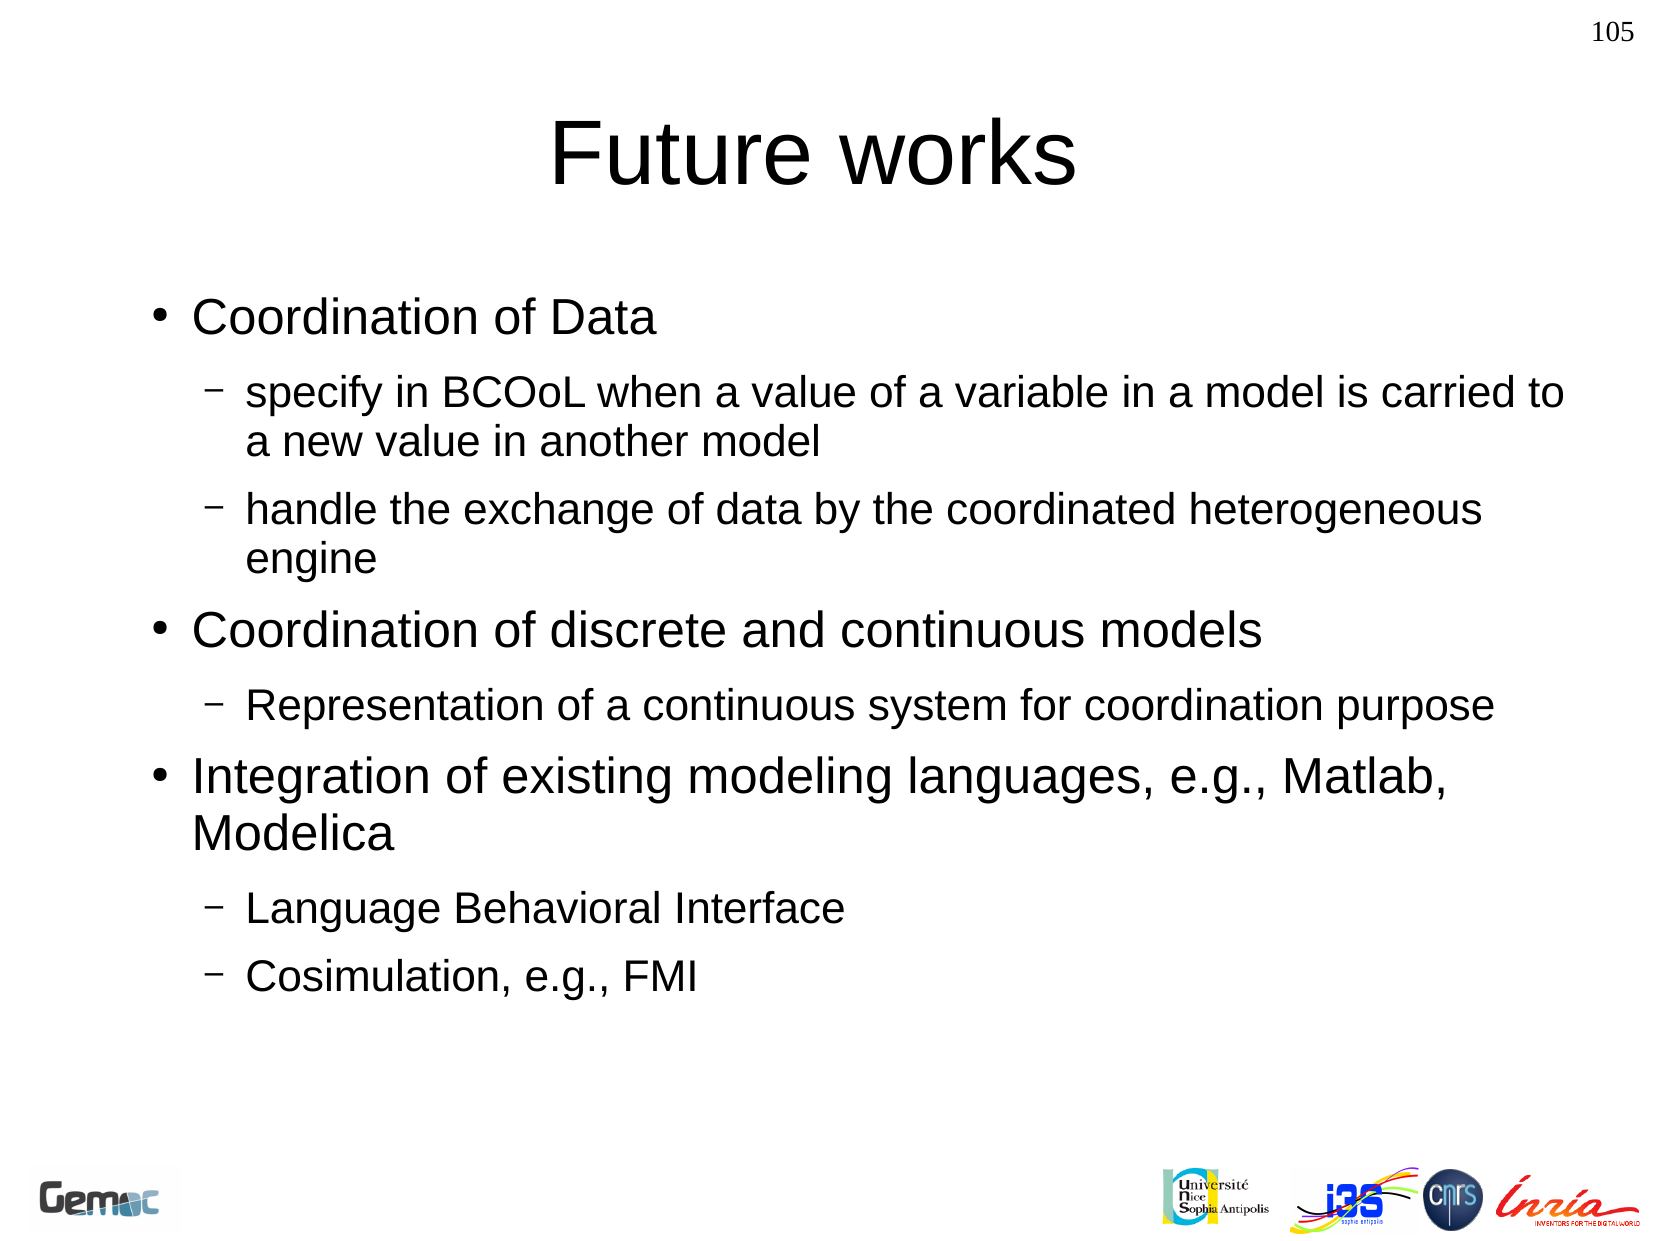

105
# Future works
Coordination of Data
specify in BCOoL when a value of a variable in a model is carried to a new value in another model
handle the exchange of data by the coordinated heterogeneous engine
Coordination of discrete and continuous models
Representation of a continuous system for coordination purpose
Integration of existing modeling languages, e.g., Matlab, Modelica
Language Behavioral Interface
Cosimulation, e.g., FMI